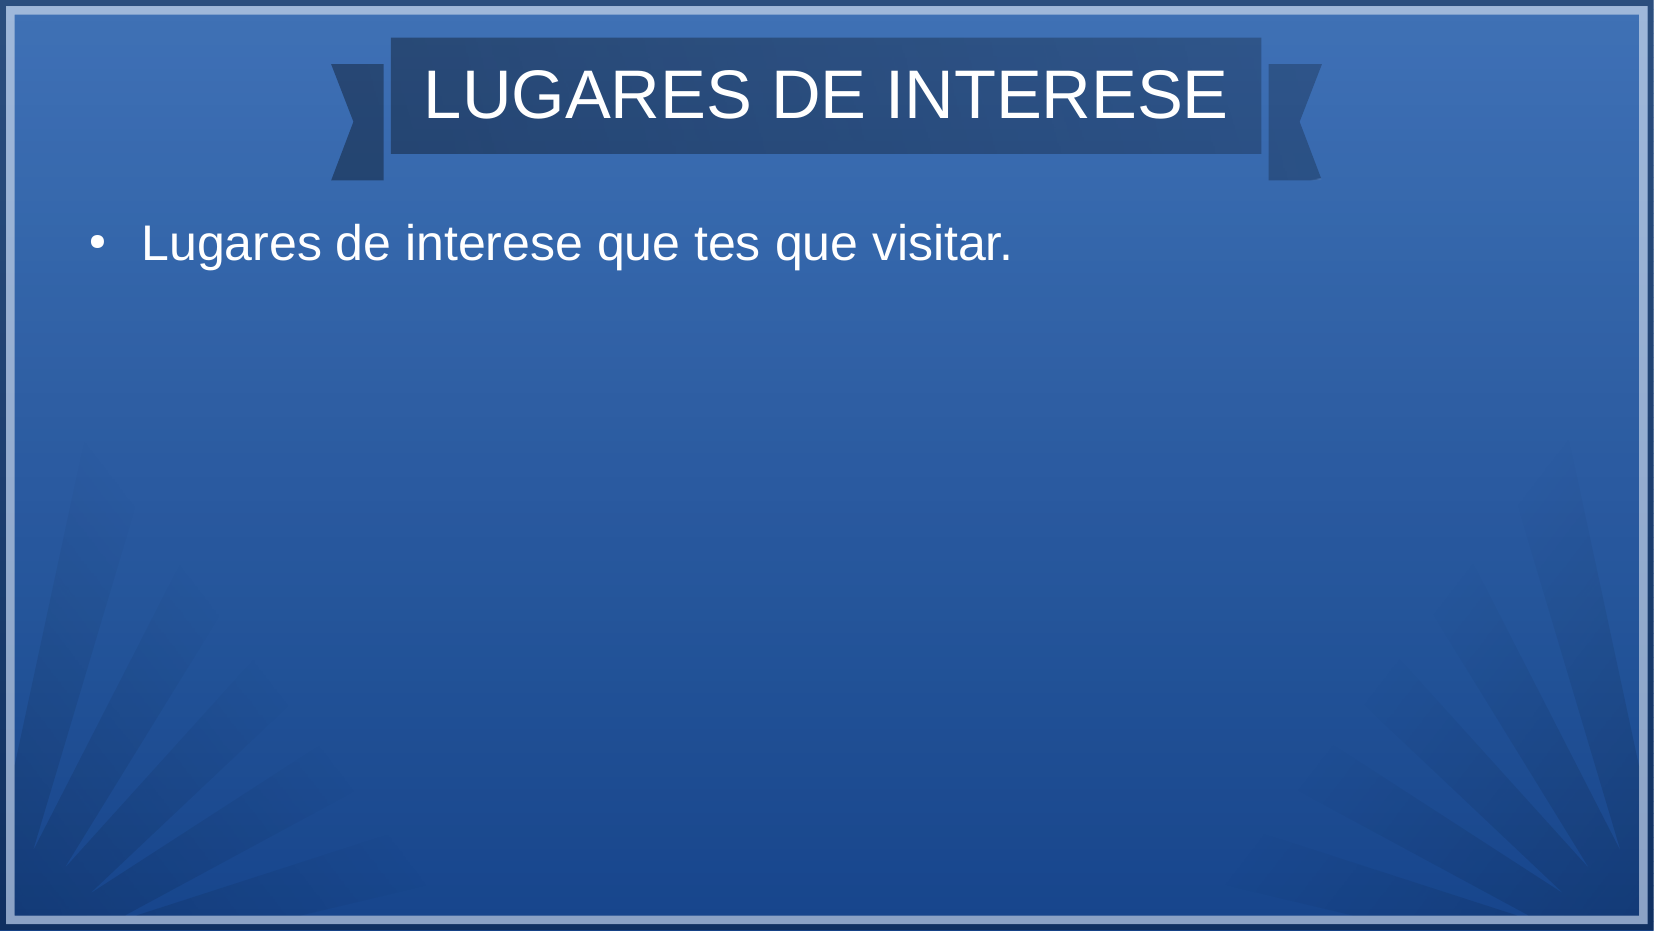

# LUGARES DE INTERESE
Lugares de interese que tes que visitar.